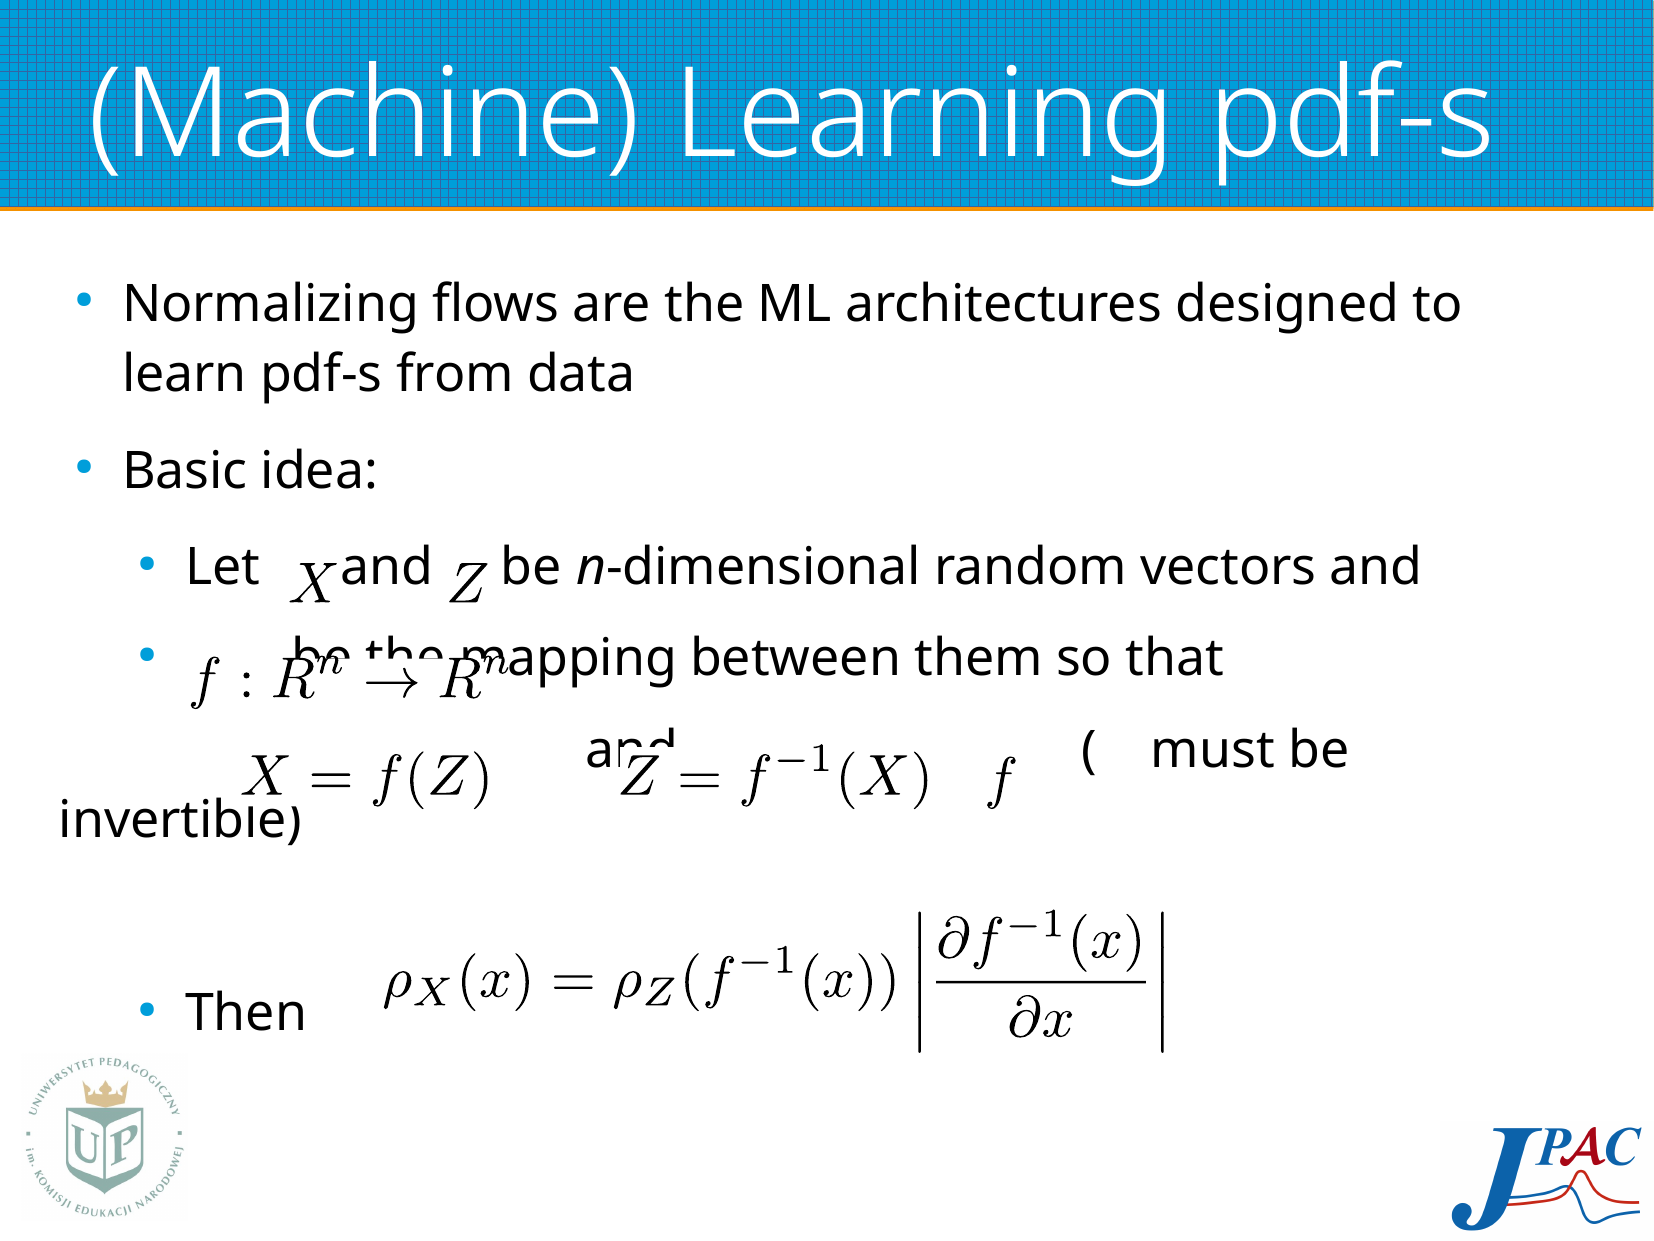

# (Machine) Learning pdf-s
Normalizing flows are the ML architectures designed to learn pdf-s from data
Basic idea:
Let and be n-dimensional random vectors and
 				 be the mapping between them so that
 and ( must be invertible)
Then